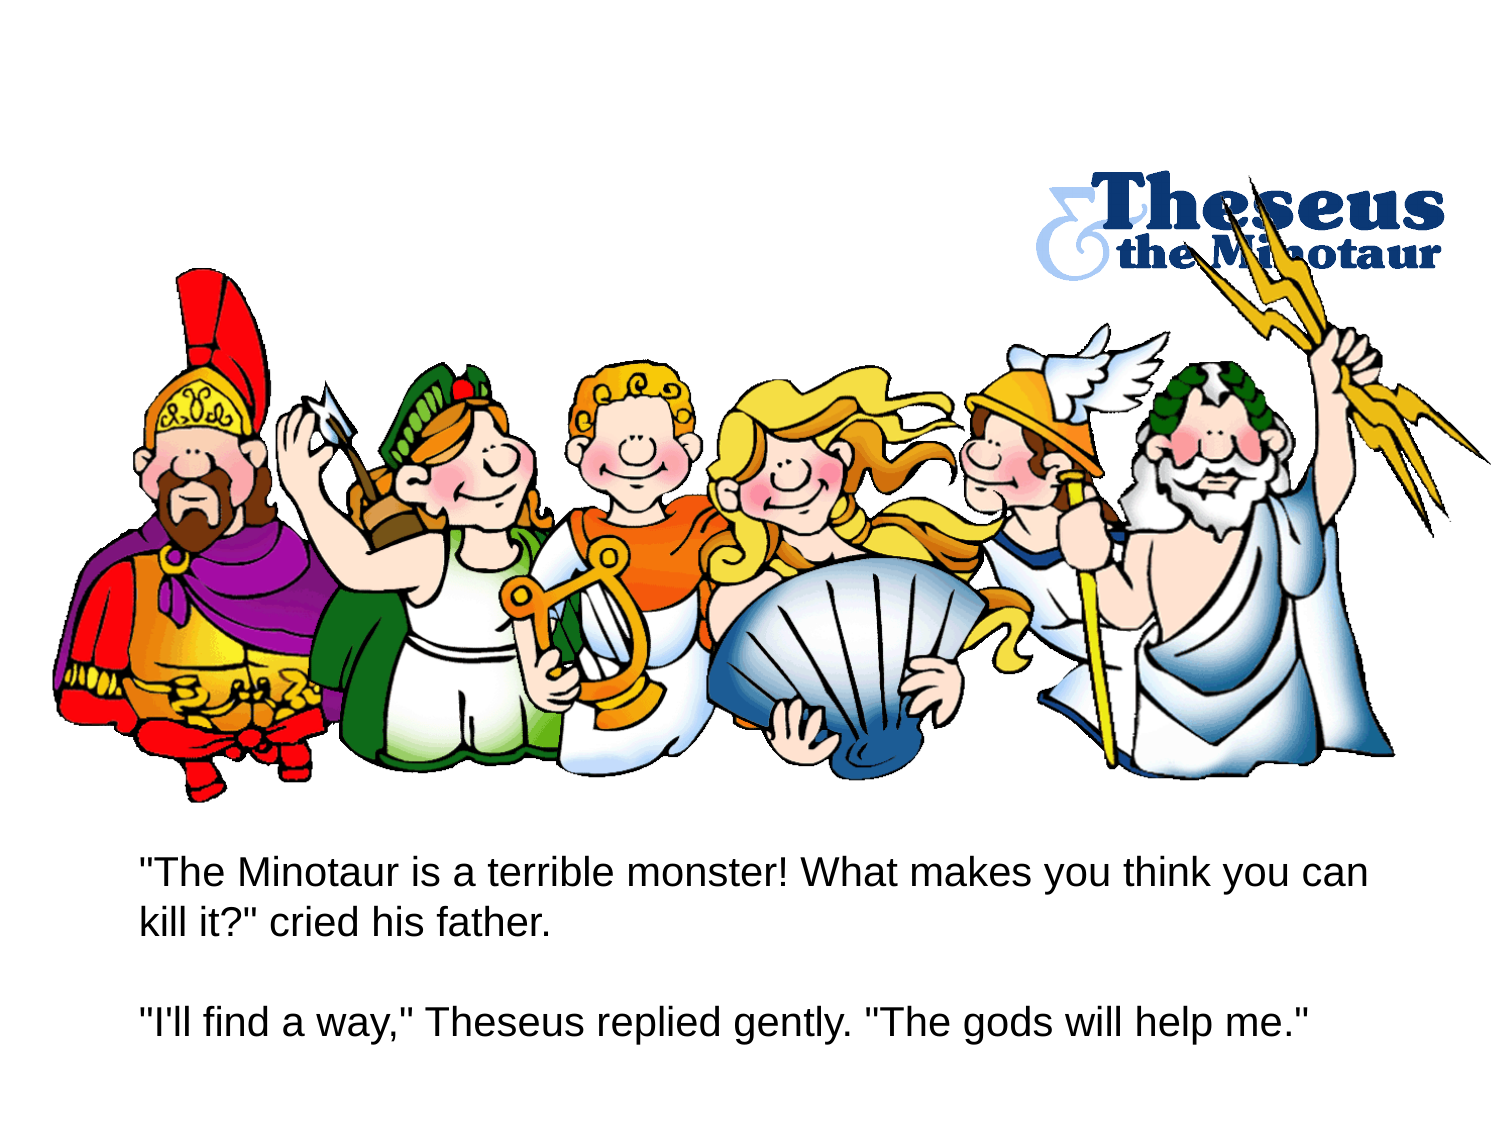

"The Minotaur is a terrible monster! What makes you think you can kill it?" cried his father.
"I'll find a way," Theseus replied gently. "The gods will help me."